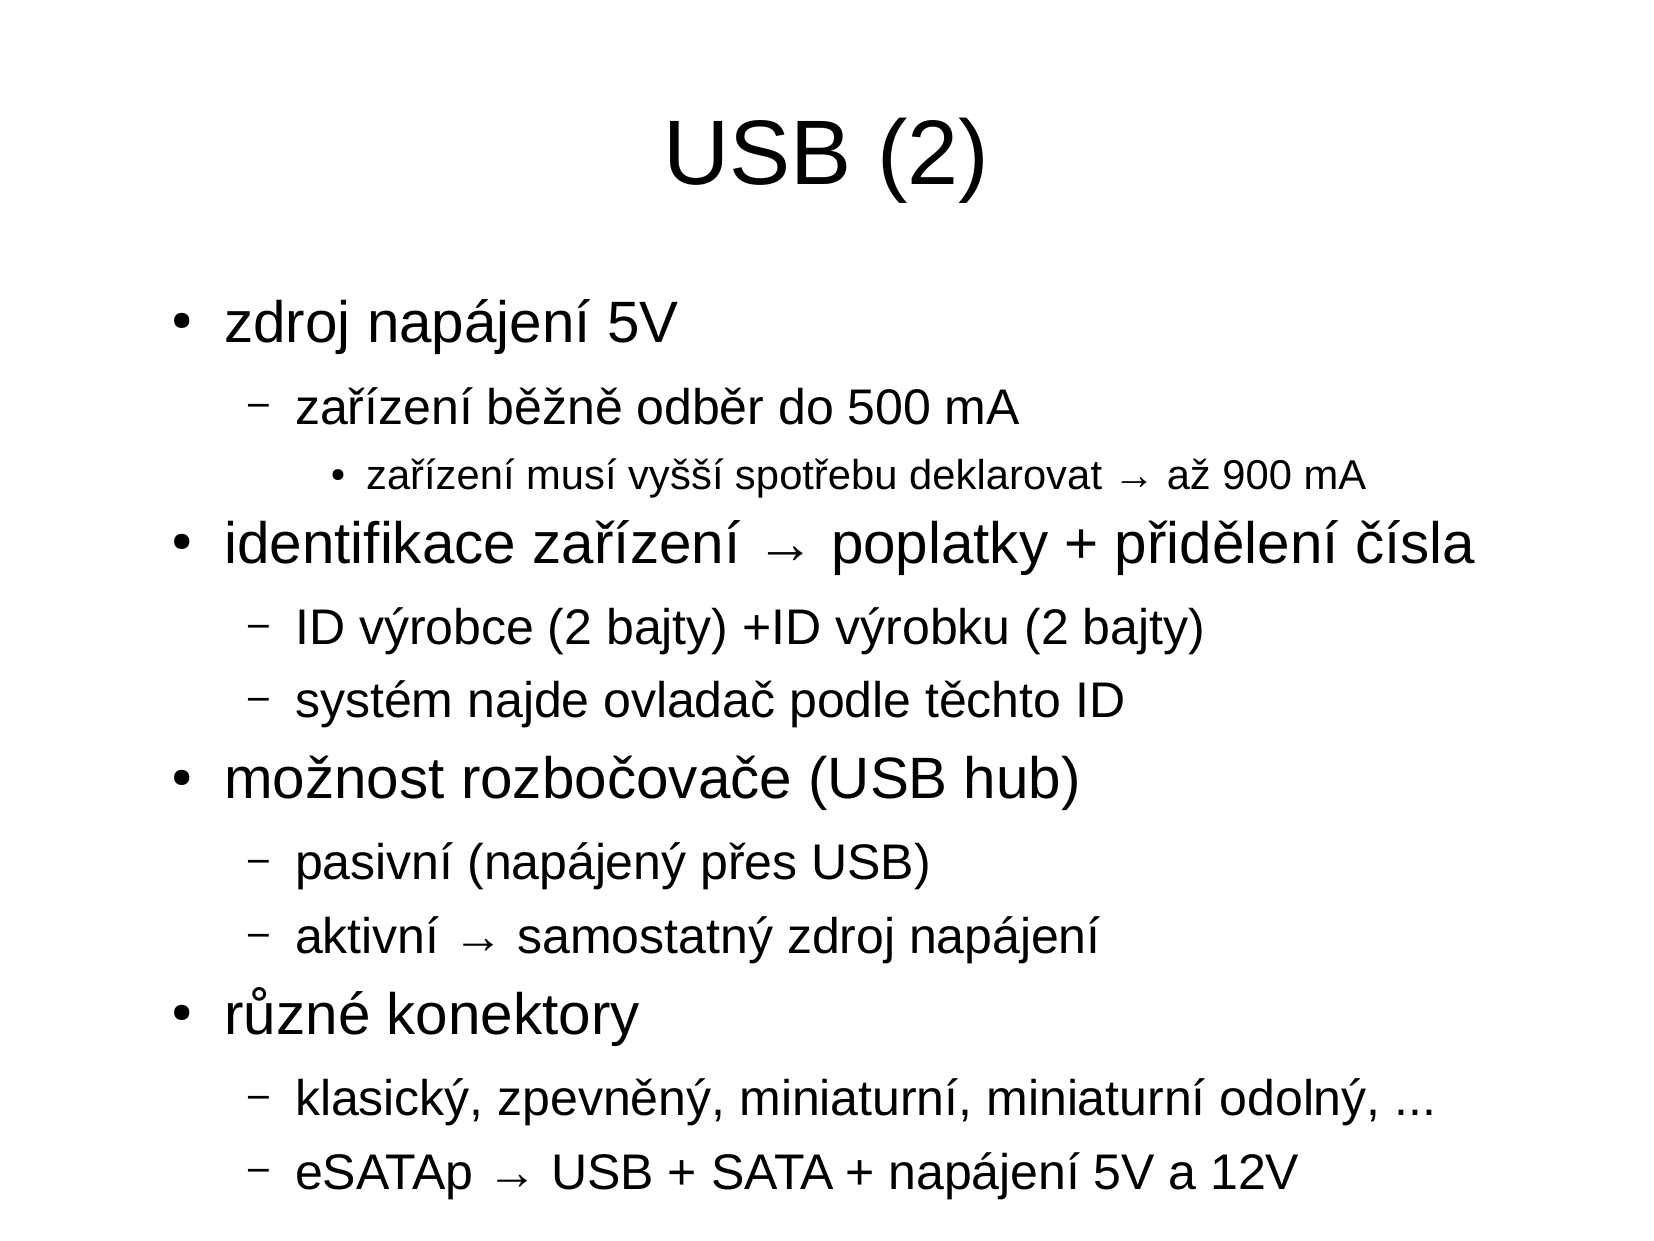

# USB (2)
zdroj napájení 5V
zařízení běžně odběr do 500 mA
zařízení musí vyšší spotřebu deklarovat → až 900 mA
identifikace zařízení → poplatky + přidělení čísla
ID výrobce (2 bajty) +ID výrobku (2 bajty)
systém najde ovladač podle těchto ID
možnost rozbočovače (USB hub)
pasivní (napájený přes USB)
aktivní → samostatný zdroj napájení
různé konektory
klasický, zpevněný, miniaturní, miniaturní odolný, ...
eSATAp → USB + SATA + napájení 5V a 12V